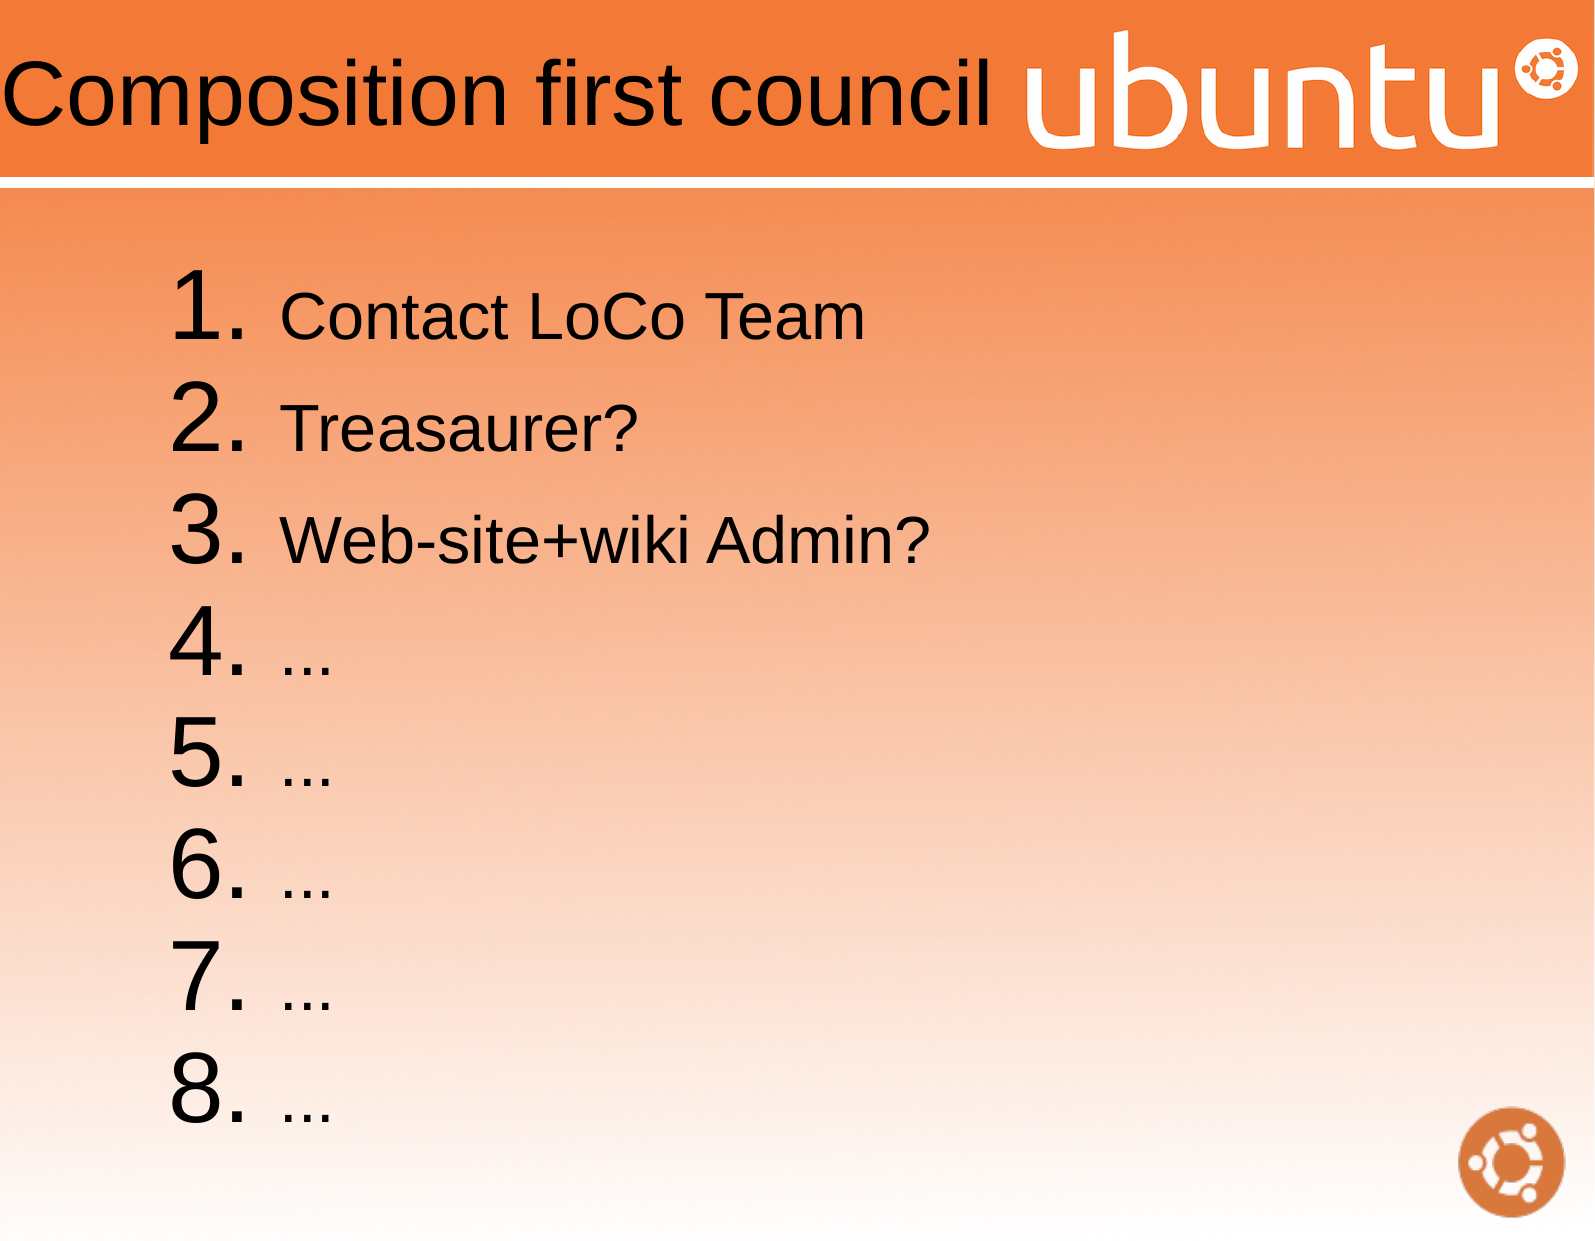

# Composition first council
1. Contact LoCo Team
2. Treasaurer?
3. Web-site+wiki Admin?
4. ...
5. ...
6. ...
7. ...
8. ...